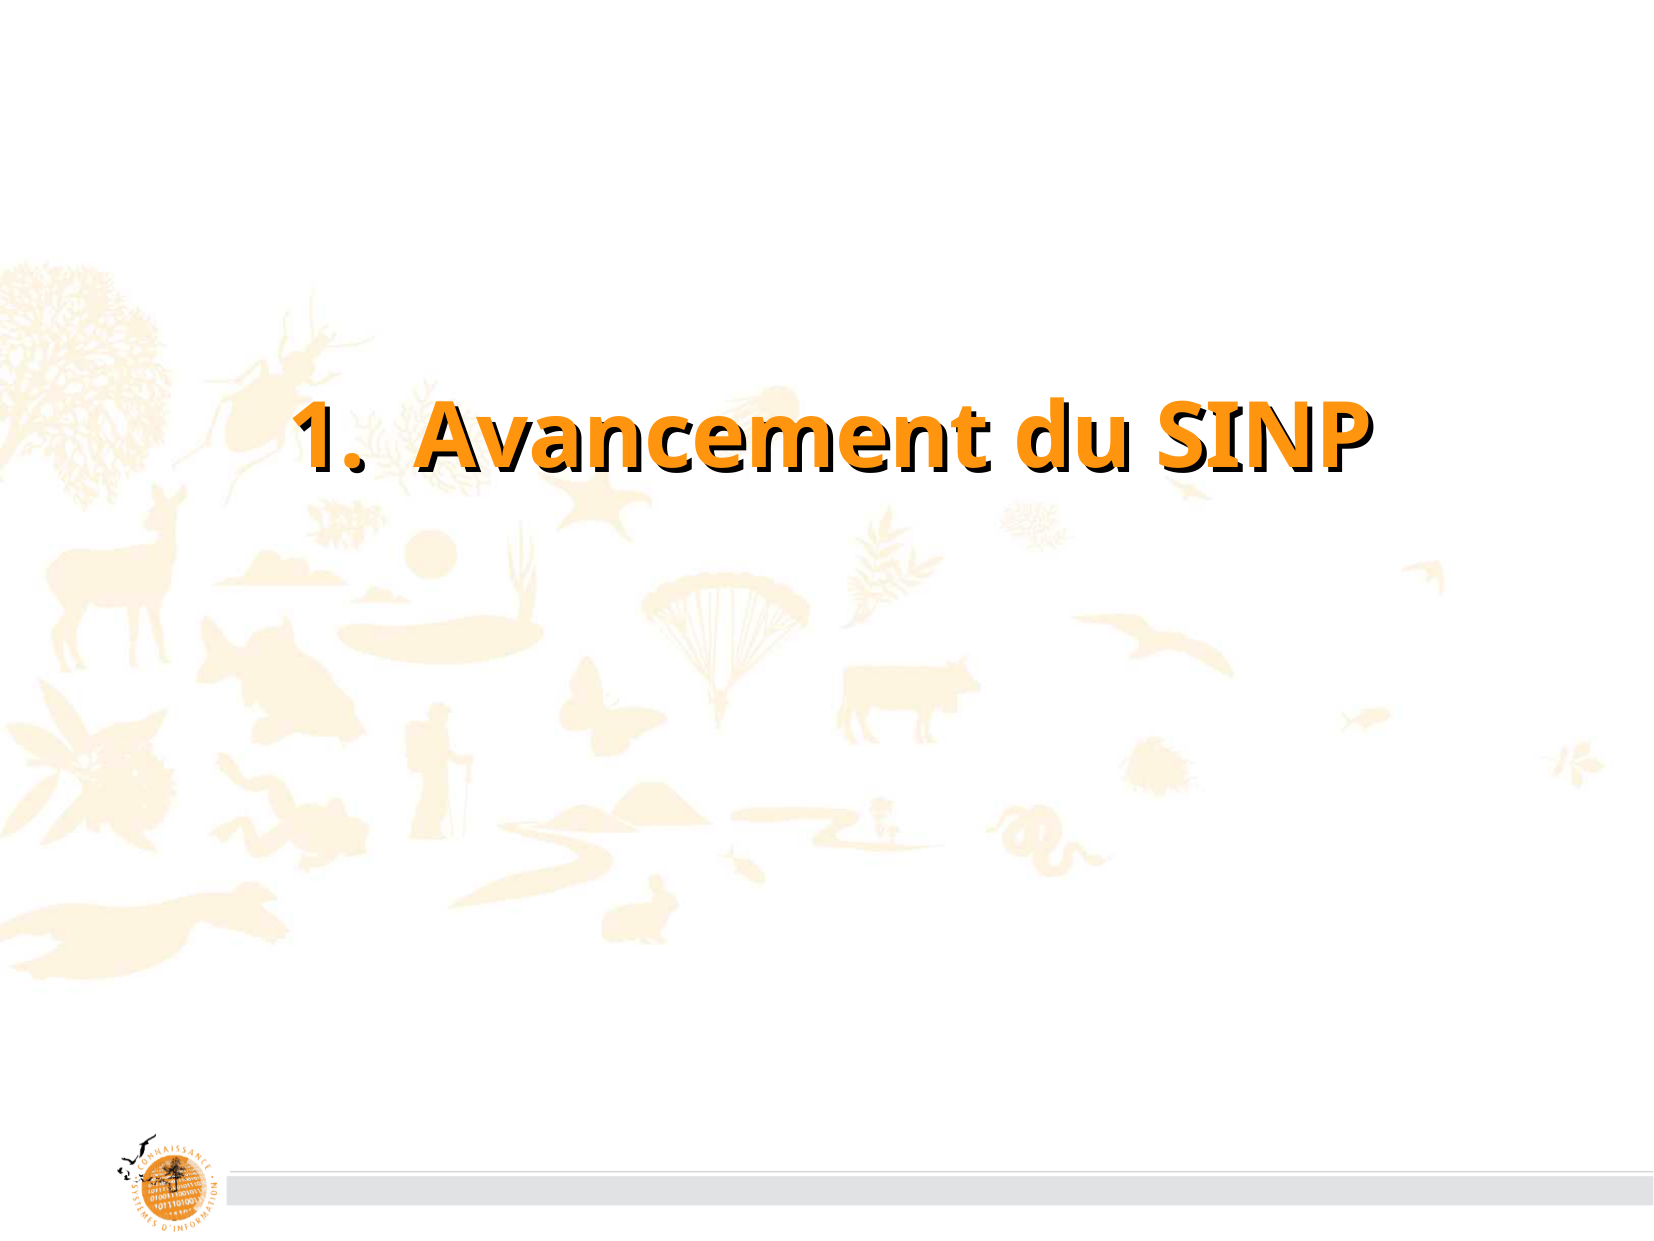

# 1. Avancement du SINP
GT ERC - 06/02/2015
4